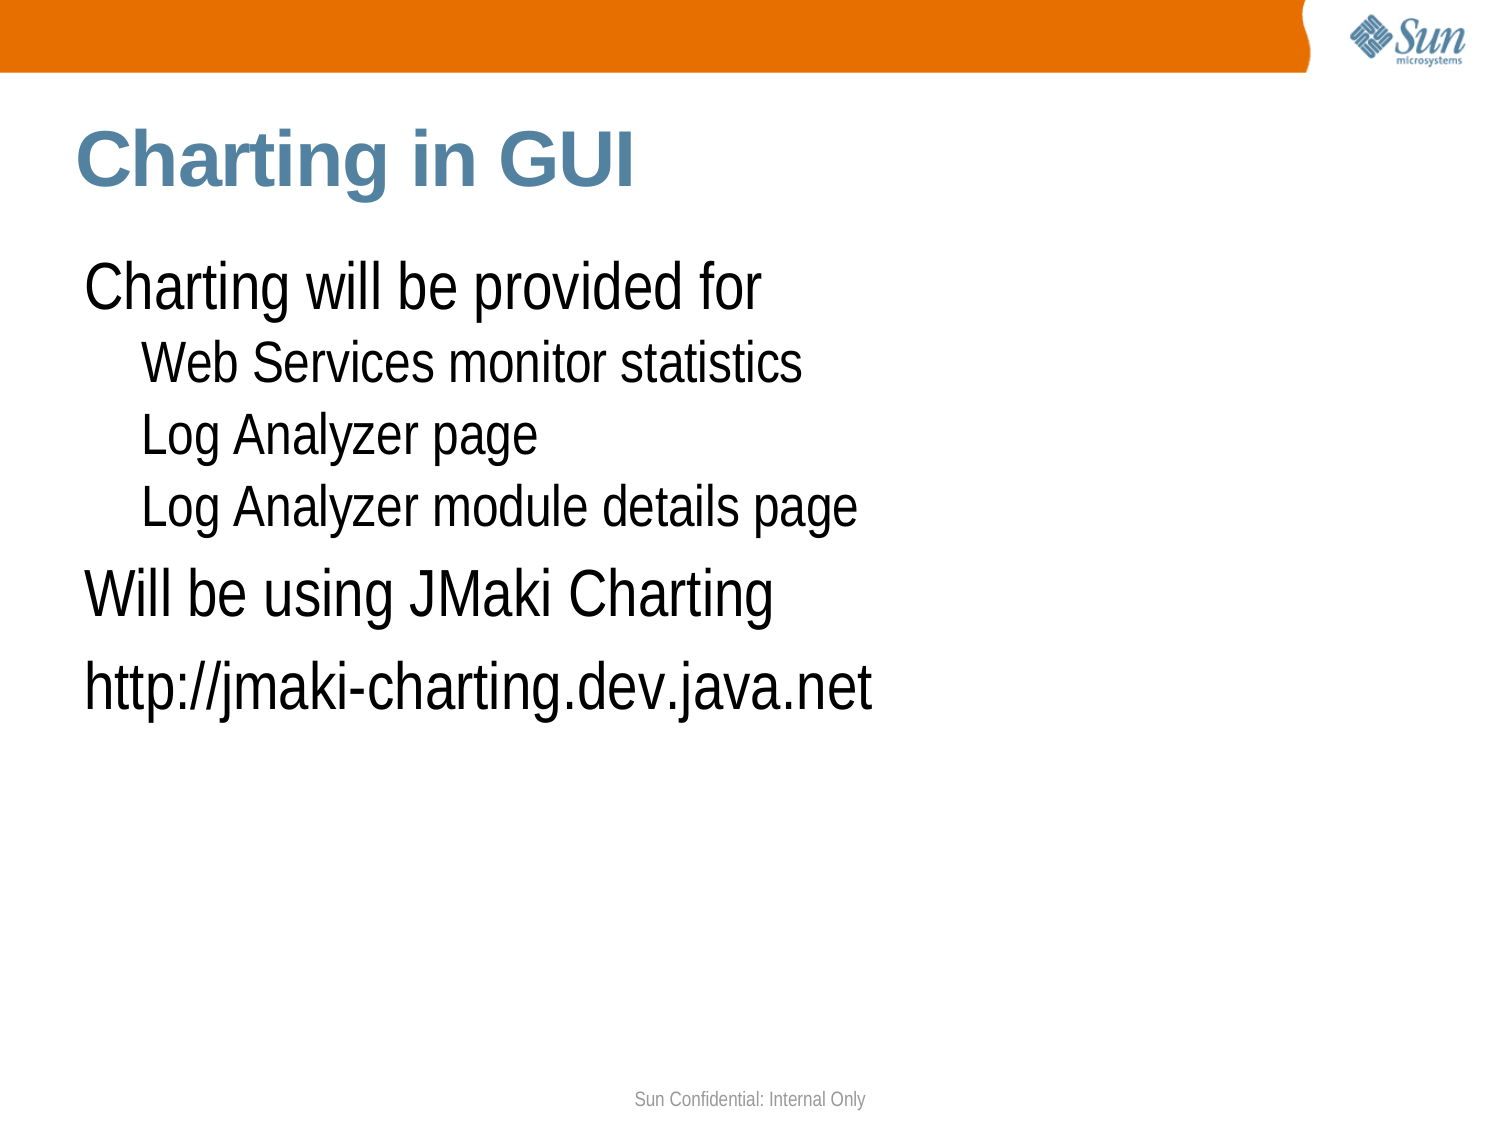

# Charting in GUI
Charting will be provided for
Web Services monitor statistics
Log Analyzer page
Log Analyzer module details page
Will be using JMaki Charting
http://jmaki-charting.dev.java.net